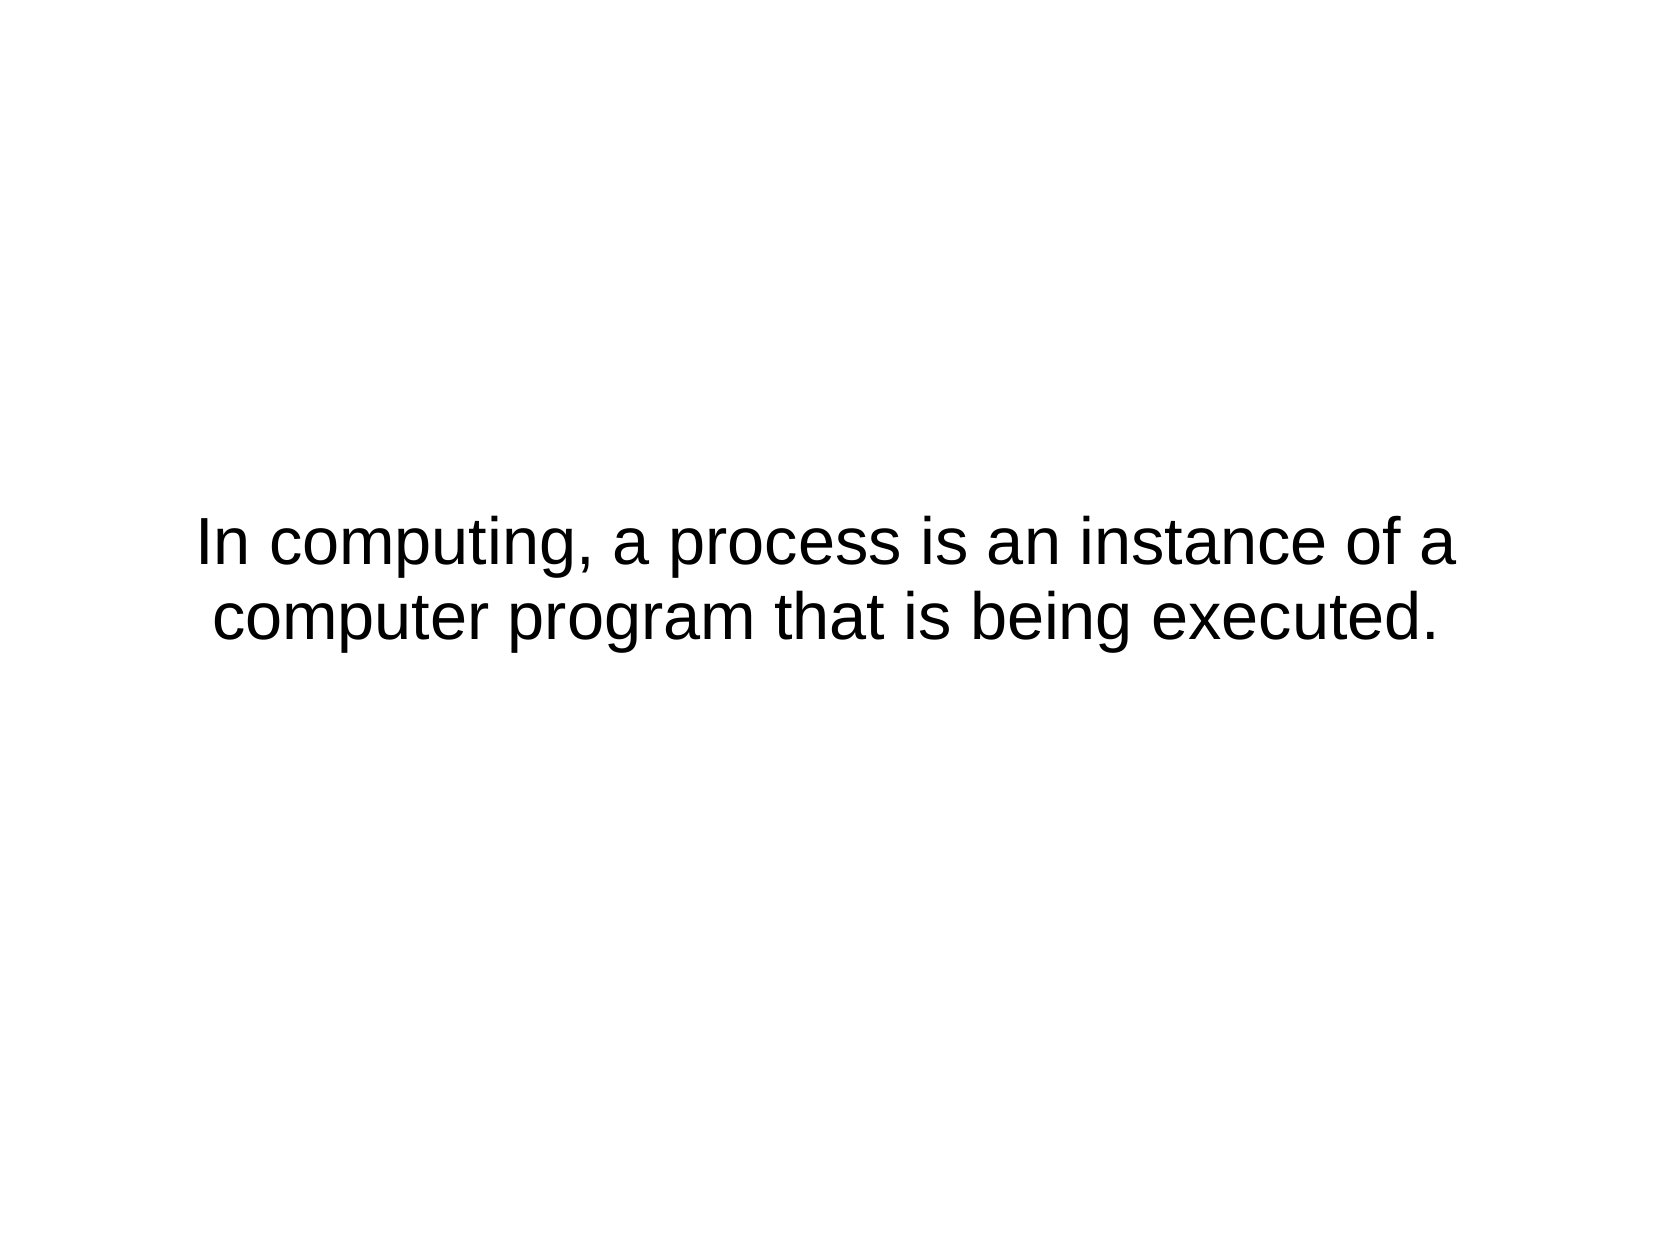

# In computing, a process is an instance of a computer program that is being executed.